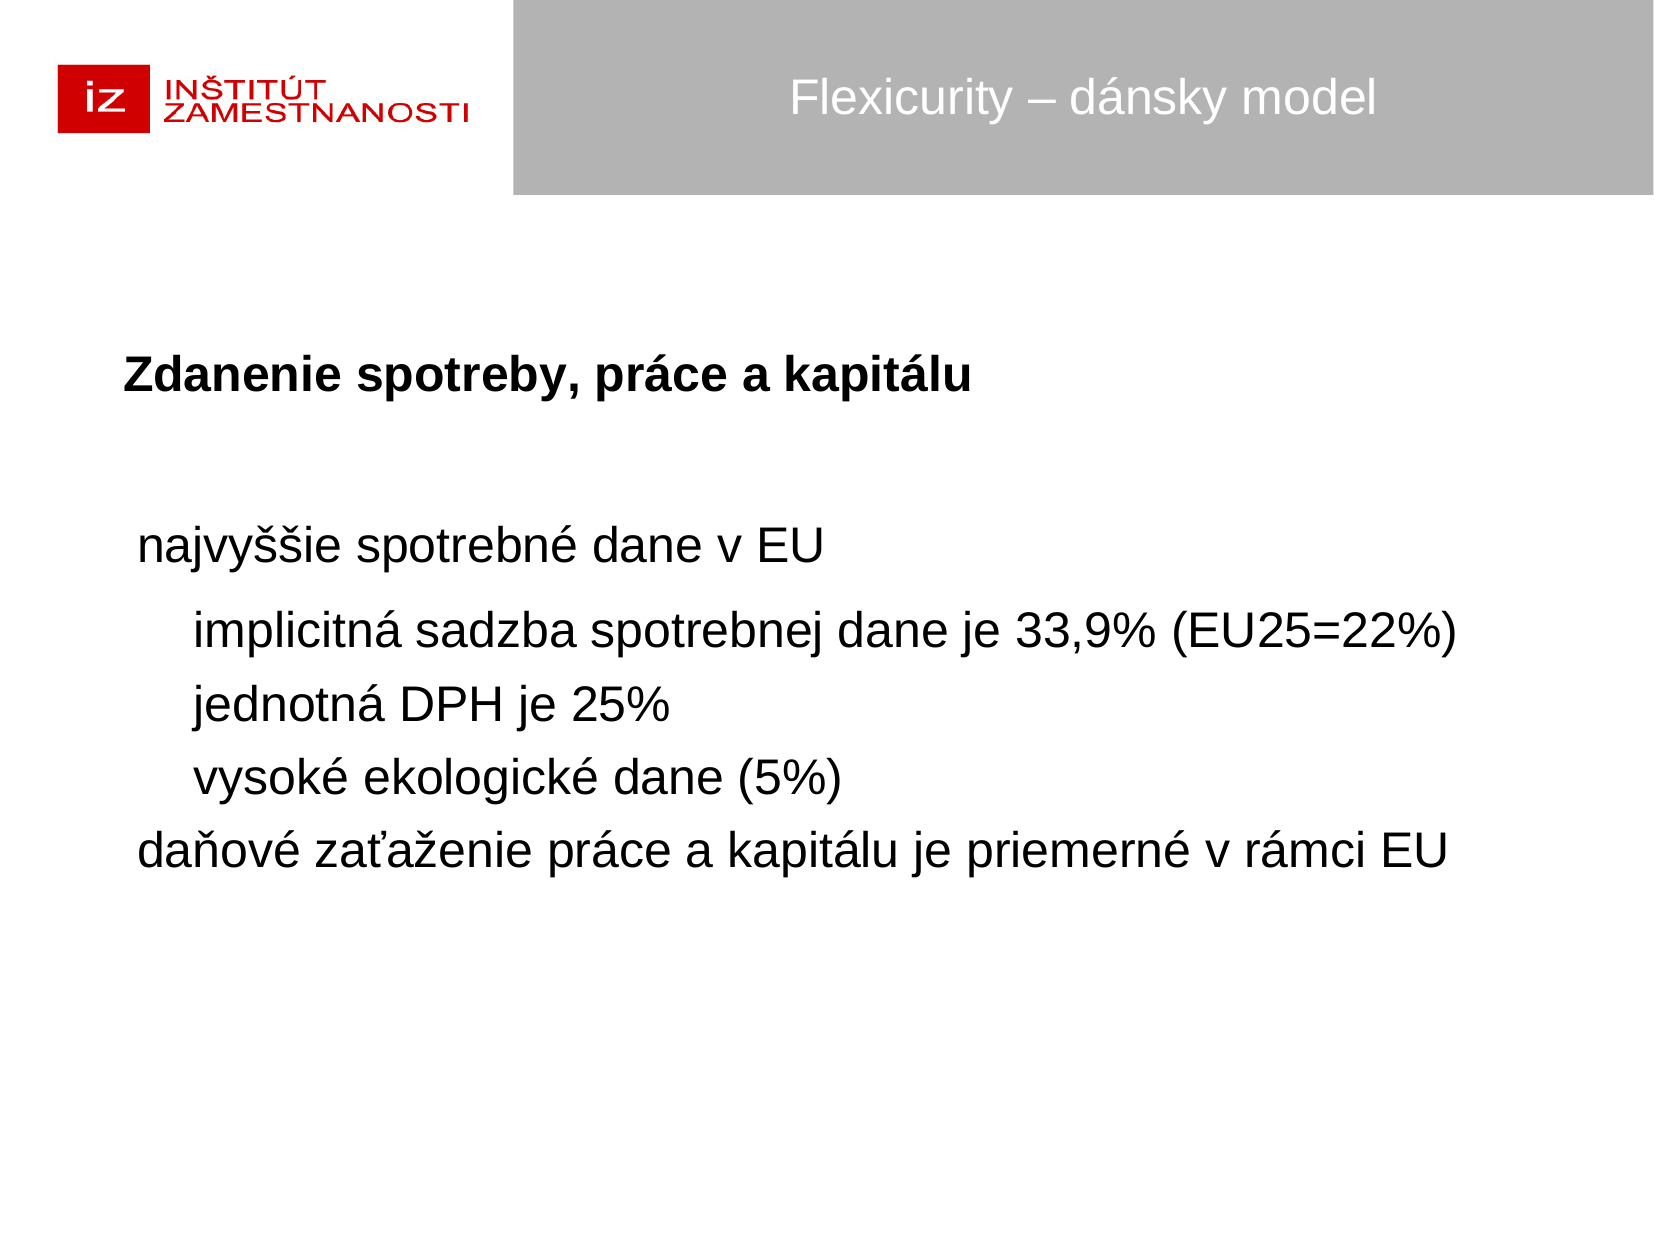

Flexicurity – dánsky model
# Zdanenie spotreby, práce a kapitálu
 najvyššie spotrebné dane v EU
implicitná sadzba spotrebnej dane je 33,9% (EU25=22%)
jednotná DPH je 25%
vysoké ekologické dane (5%)
 daňové zaťaženie práce a kapitálu je priemerné v rámci EU